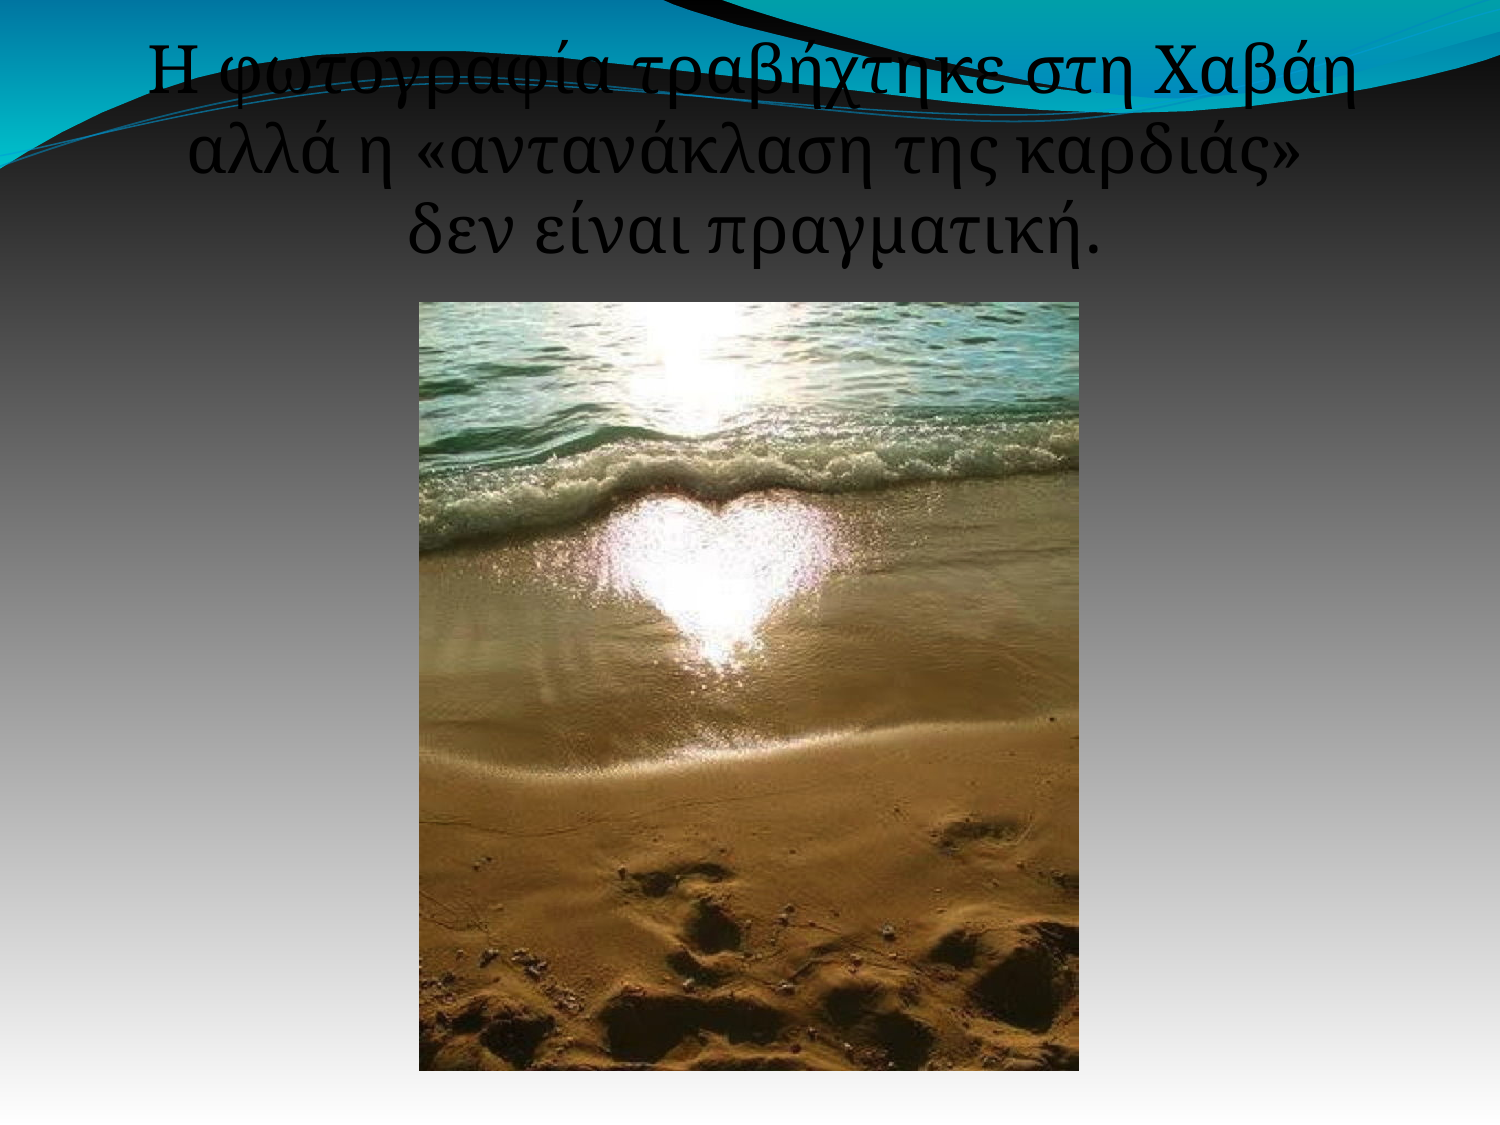

Η φωτογραφία τραβήχτηκε στη Χαβάη αλλά η «αντανάκλαση της καρδιάς»
δεν είναι πραγματική.